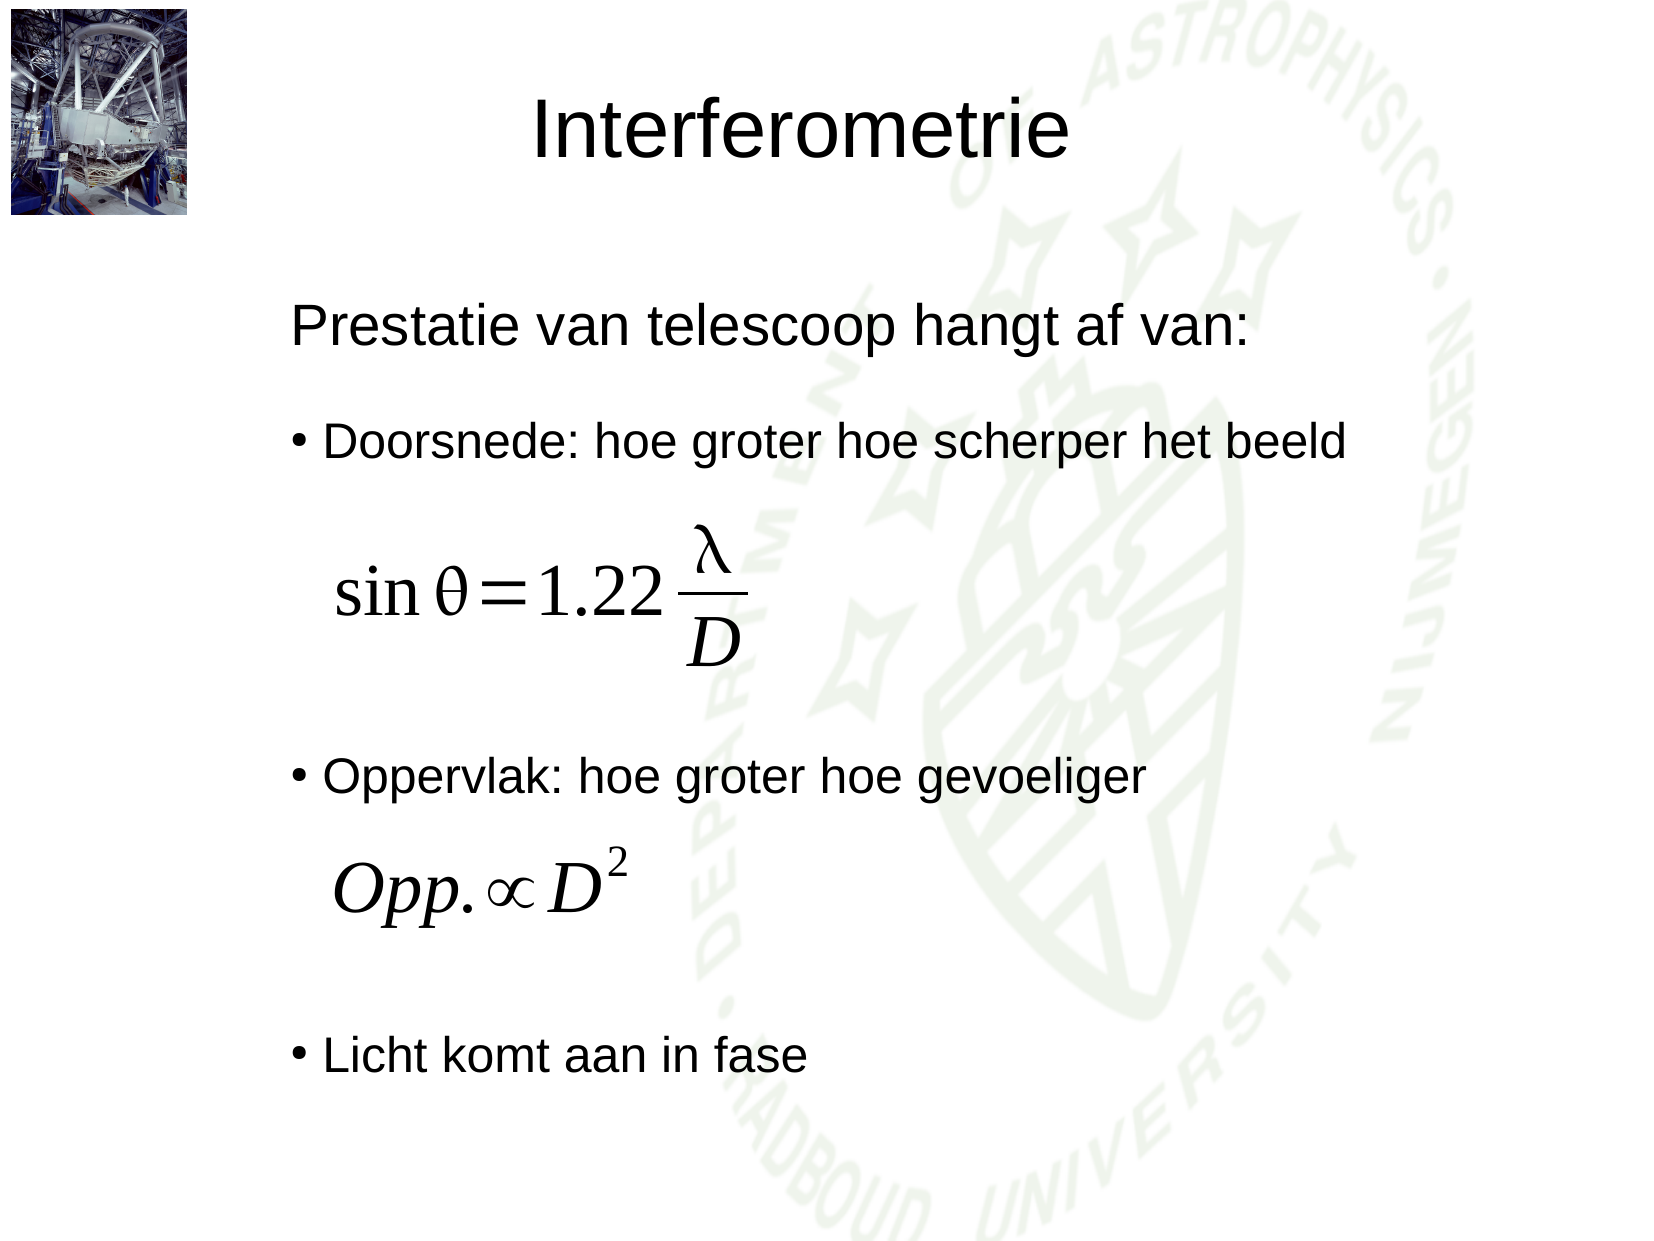

Interferometrie
Prestatie van telescoop hangt af van:
 Doorsnede: hoe groter hoe scherper het beeld
 Oppervlak: hoe groter hoe gevoeliger
 Licht komt aan in fase